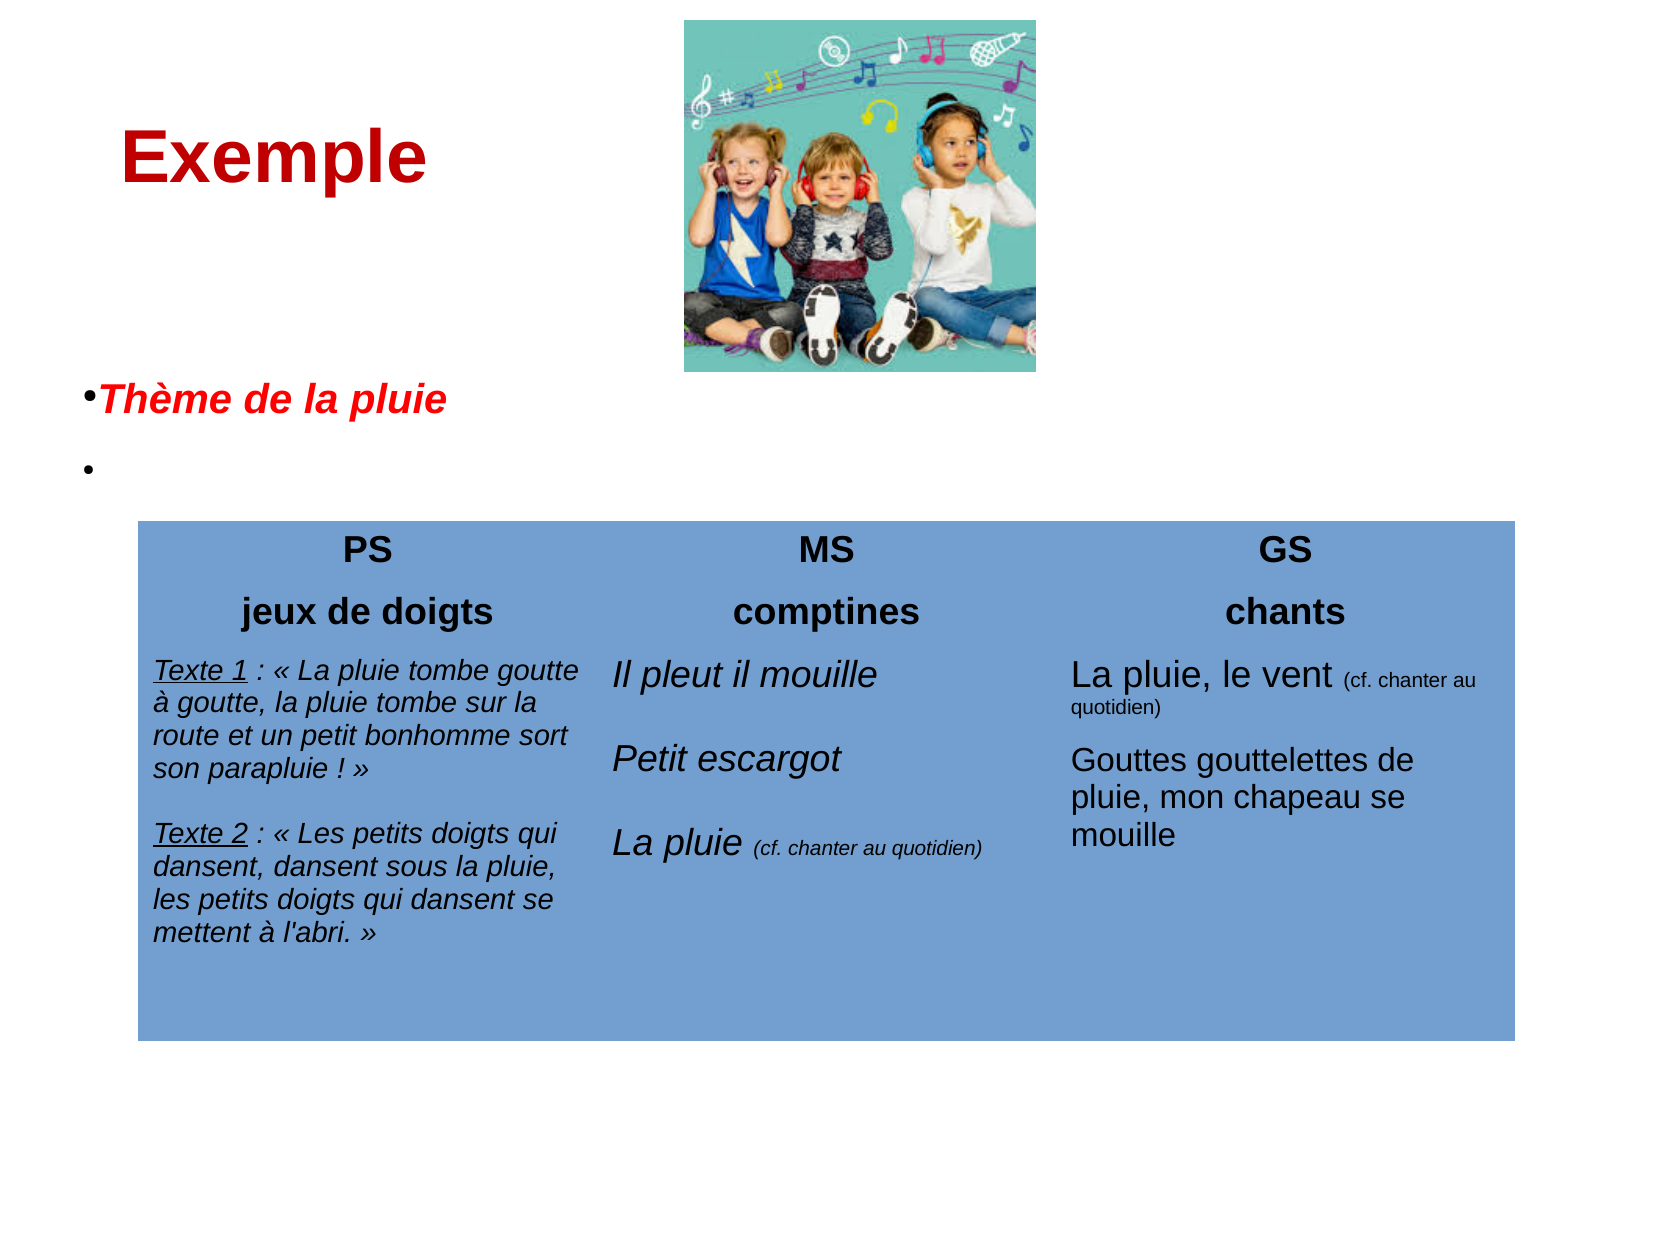

# Exemple
Thème de la pluie
| PS | MS | GS |
| --- | --- | --- |
| jeux de doigts | comptines | chants |
| Texte 1 : « La pluie tombe goutte à goutte, la pluie tombe sur la route et un petit bonhomme sort son parapluie ! » Texte 2 : « Les petits doigts qui dansent, dansent sous la pluie, les petits doigts qui dansent se mettent à l'abri. » | Il pleut il mouille Petit escargot La pluie (cf. chanter au quotidien) | La pluie, le vent (cf. chanter au quotidien) Gouttes gouttelettes de pluie, mon chapeau se mouille |